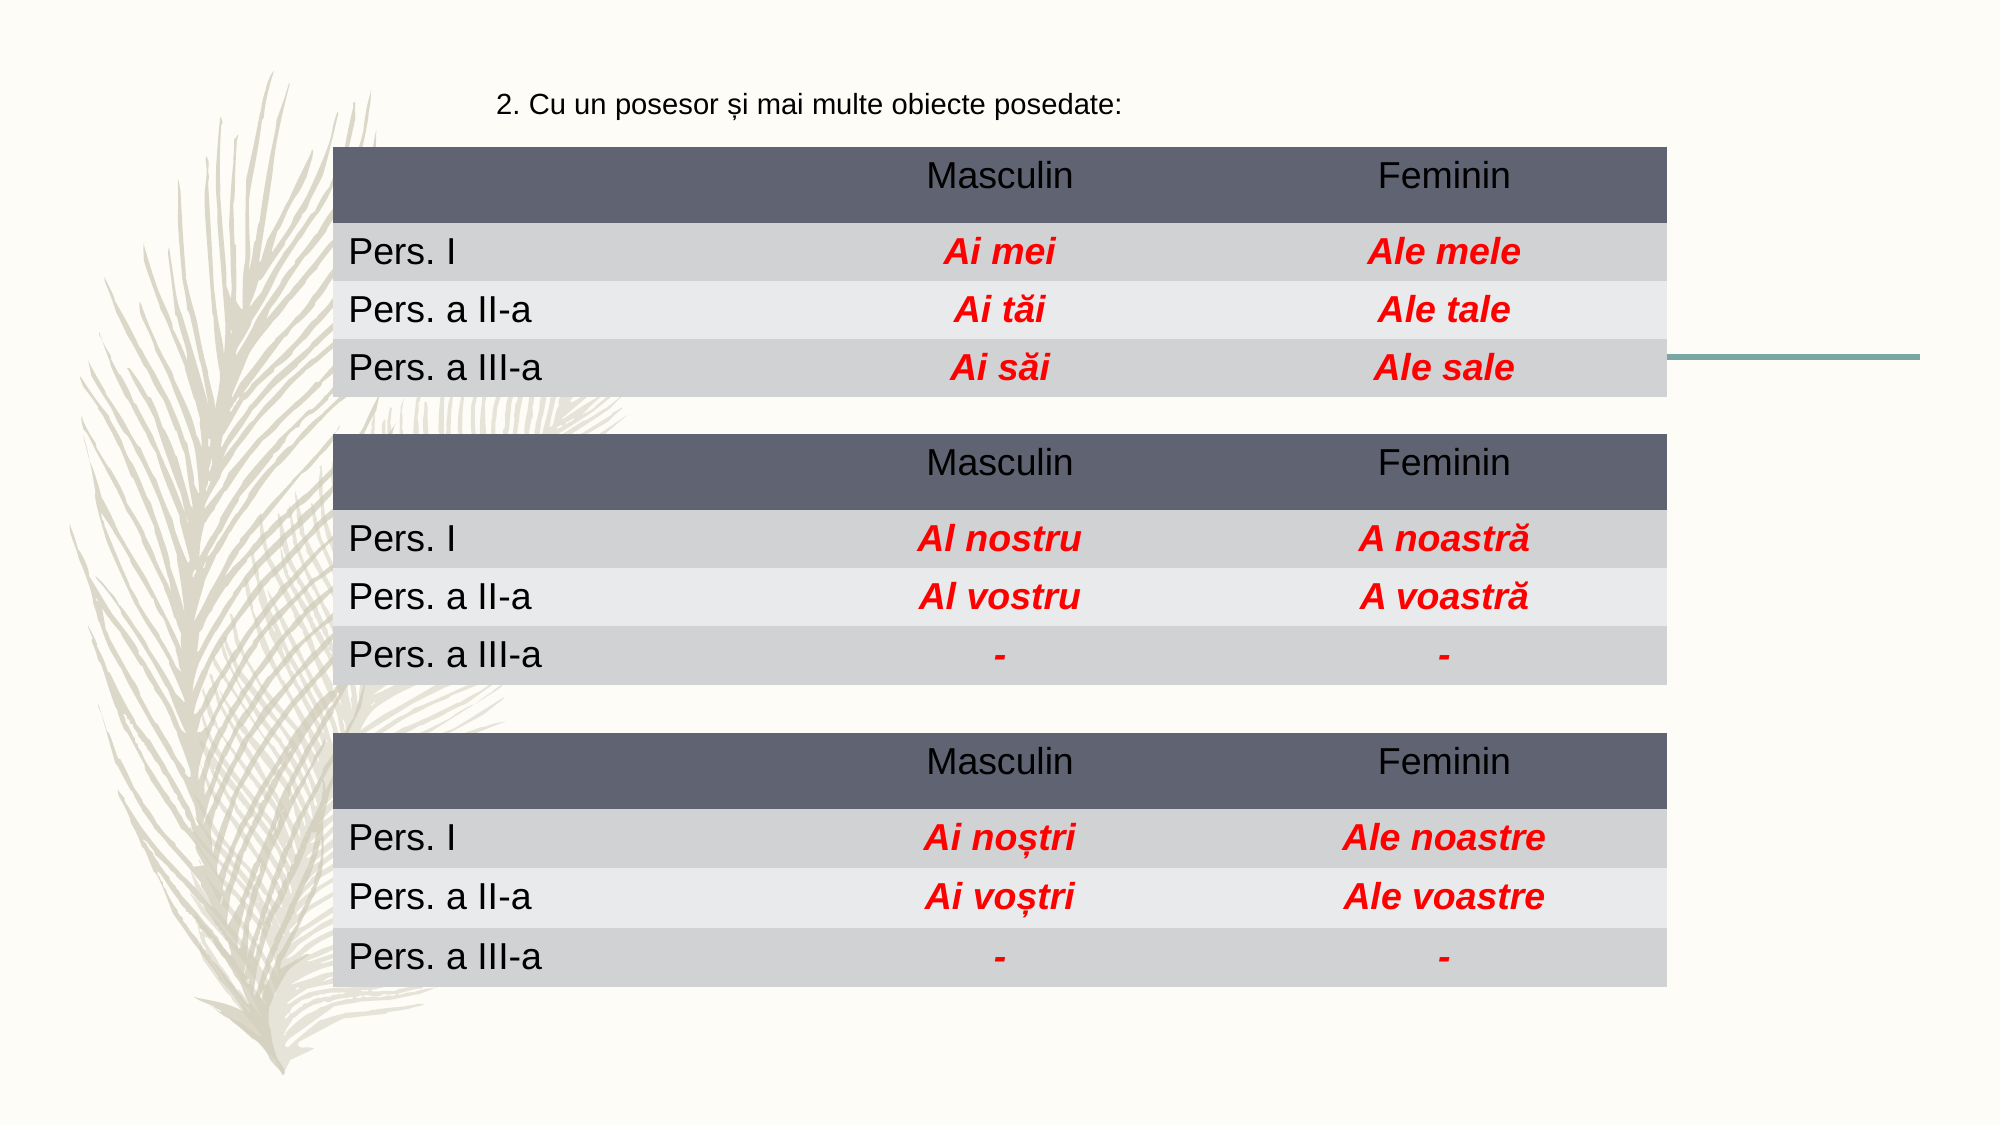

# 2. Cu un posesor și mai multe obiecte posedate:
3. Cu mai mulți posesori și un obiect posedat:
4. Cu mai mulți posesori și mai multe obiecte posedate:
| | Masculin | Feminin |
| --- | --- | --- |
| Pers. I | Ai mei | Ale mele |
| Pers. a II-a | Ai tăi | Ale tale |
| Pers. a III-a | Ai săi | Ale sale |
| | Masculin | Feminin |
| --- | --- | --- |
| Pers. I | Al nostru | A noastră |
| Pers. a II-a | Al vostru | A voastră |
| Pers. a III-a | - | - |
| | Masculin | Feminin |
| --- | --- | --- |
| Pers. I | Ai noștri | Ale noastre |
| Pers. a II-a | Ai voștri | Ale voastre |
| Pers. a III-a | - | - |